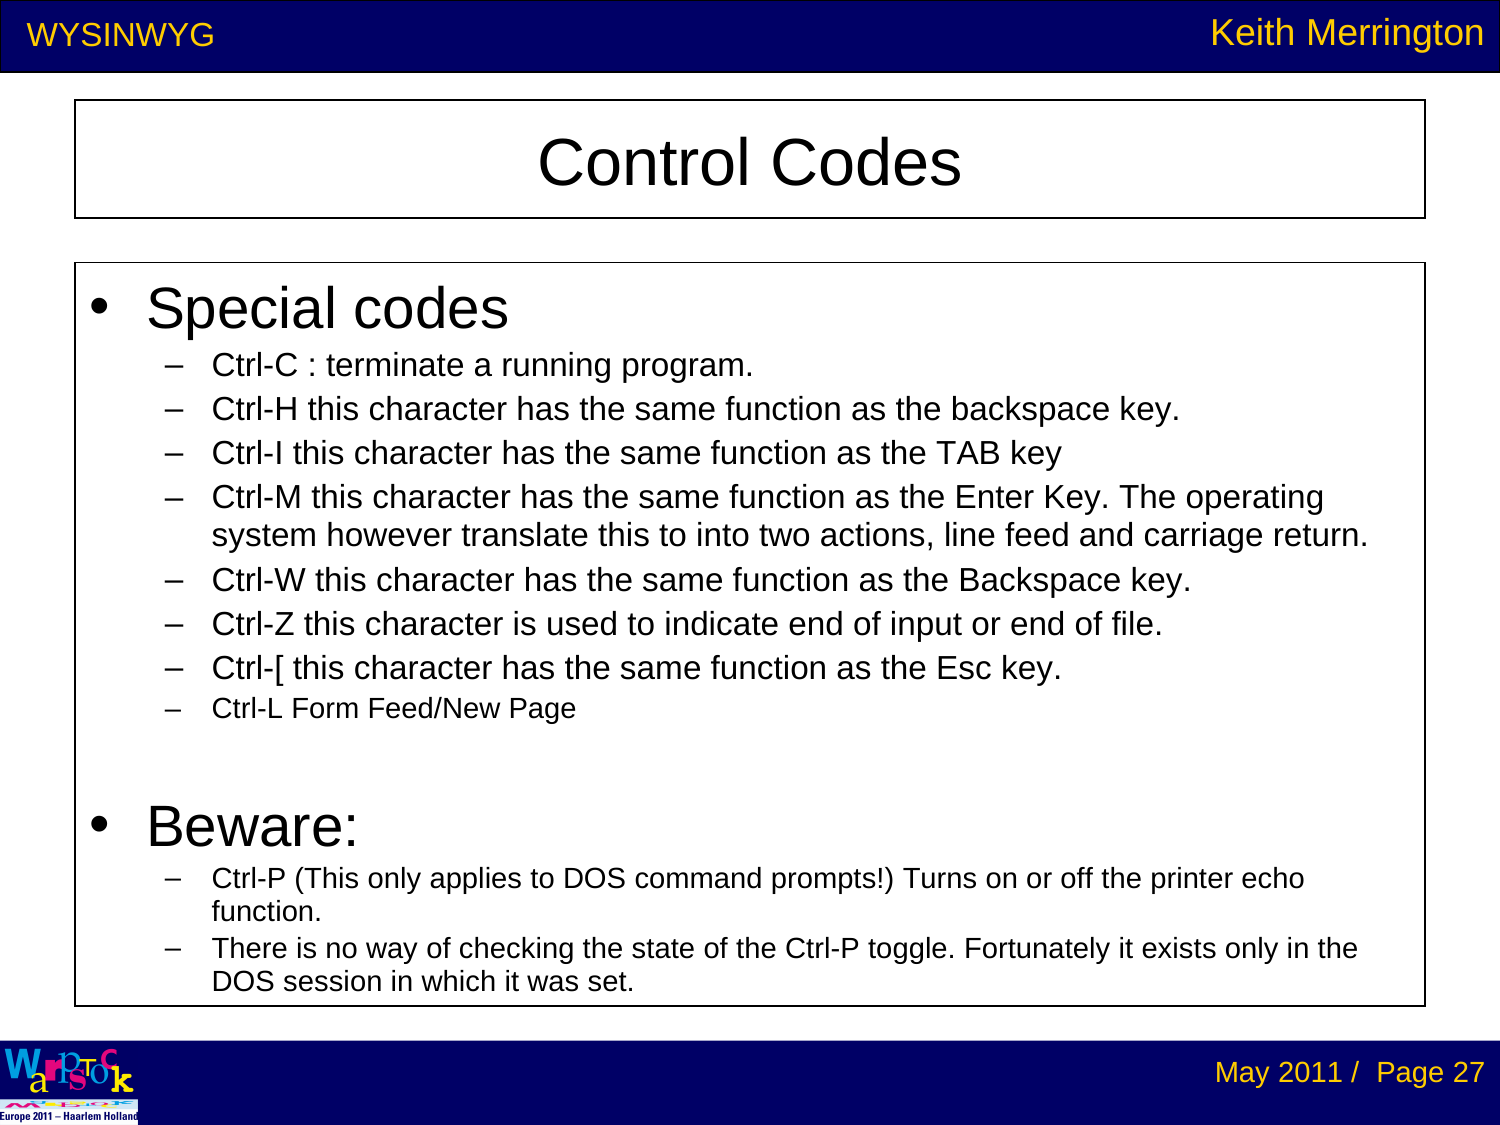

# Control Codes
Special codes
Ctrl-C : terminate a running program.
Ctrl-H this character has the same function as the backspace key.
Ctrl-I this character has the same function as the TAB key
Ctrl-M this character has the same function as the Enter Key. The operating system however translate this to into two actions, line feed and carriage return.
Ctrl-W this character has the same function as the Backspace key.
Ctrl-Z this character is used to indicate end of input or end of file.
Ctrl-[ this character has the same function as the Esc key.
Ctrl-L Form Feed/New Page
Beware:
Ctrl-P (This only applies to DOS command prompts!) Turns on or off the printer echo function.
There is no way of checking the state of the Ctrl-P toggle. Fortunately it exists only in the DOS session in which it was set.